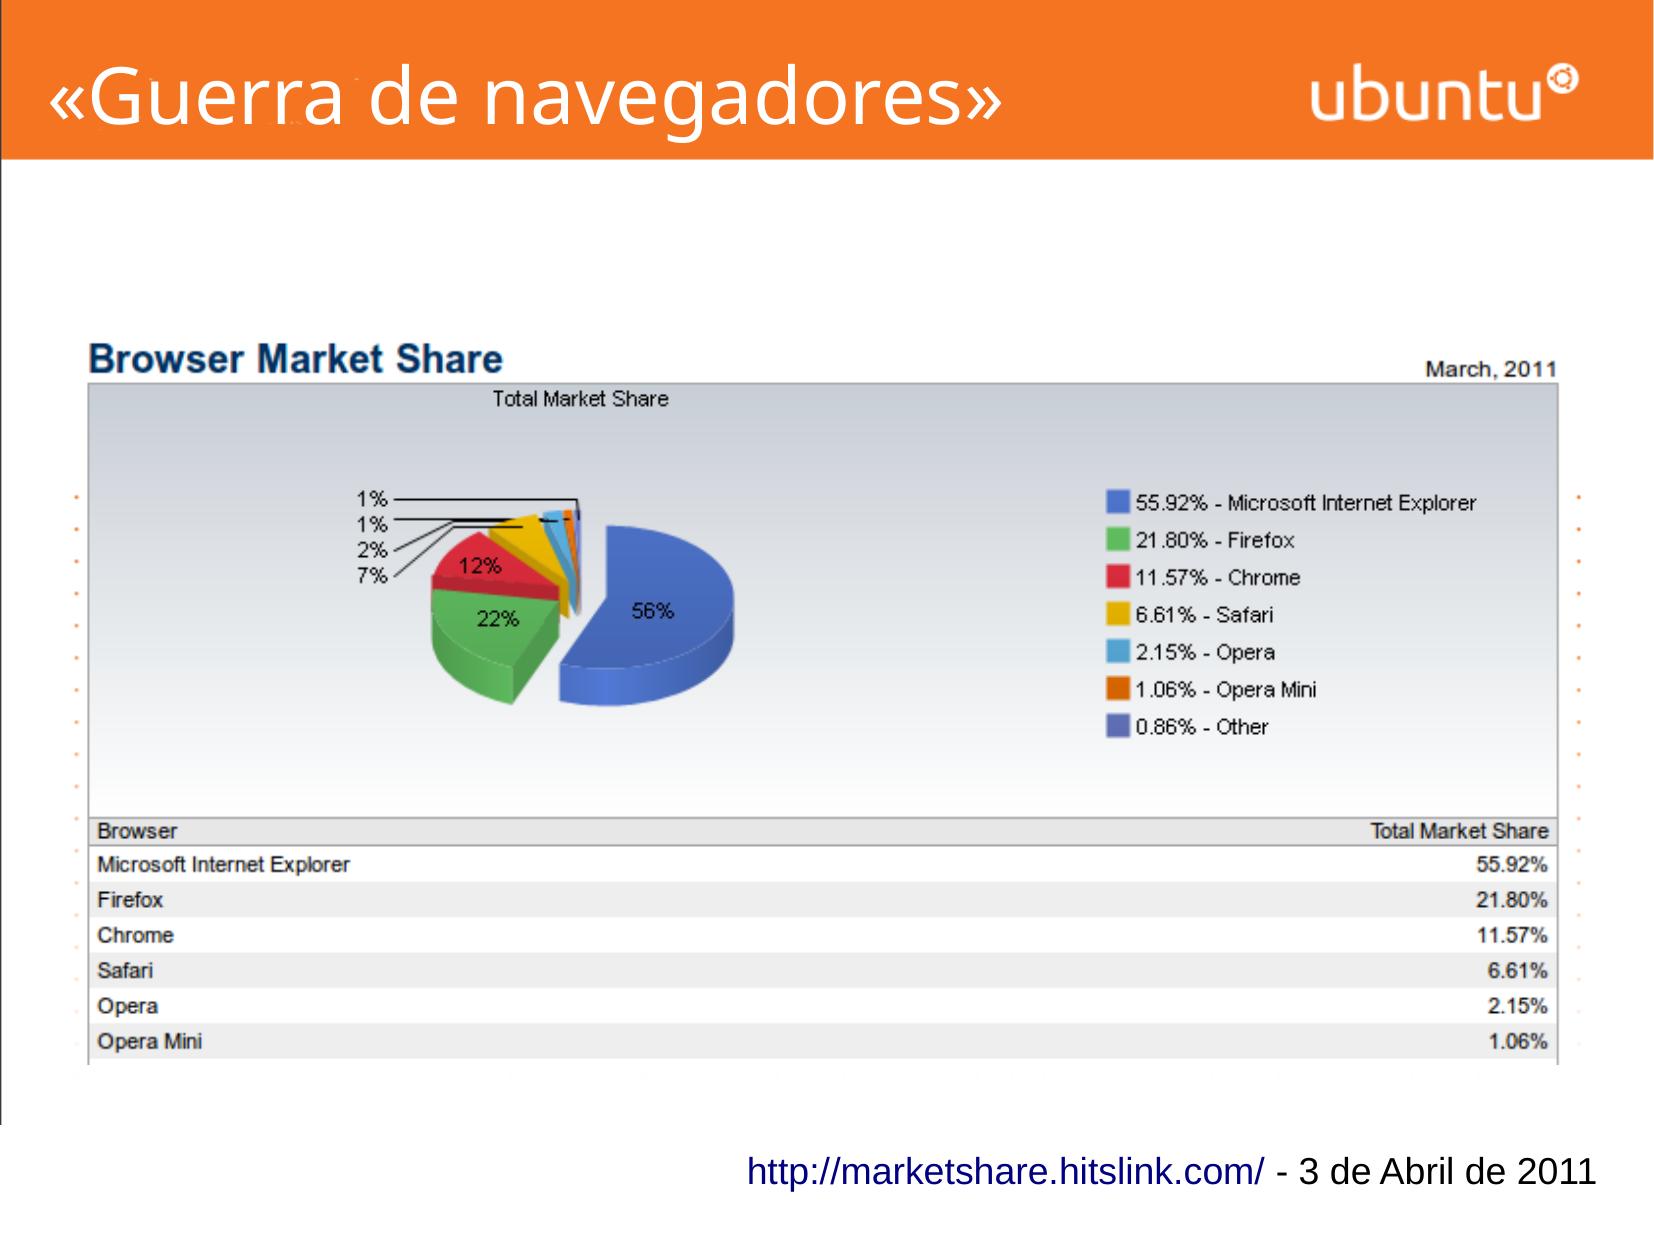

# «Guerra de navegadores»
http://marketshare.hitslink.com/ - 3 de Abril de 2011